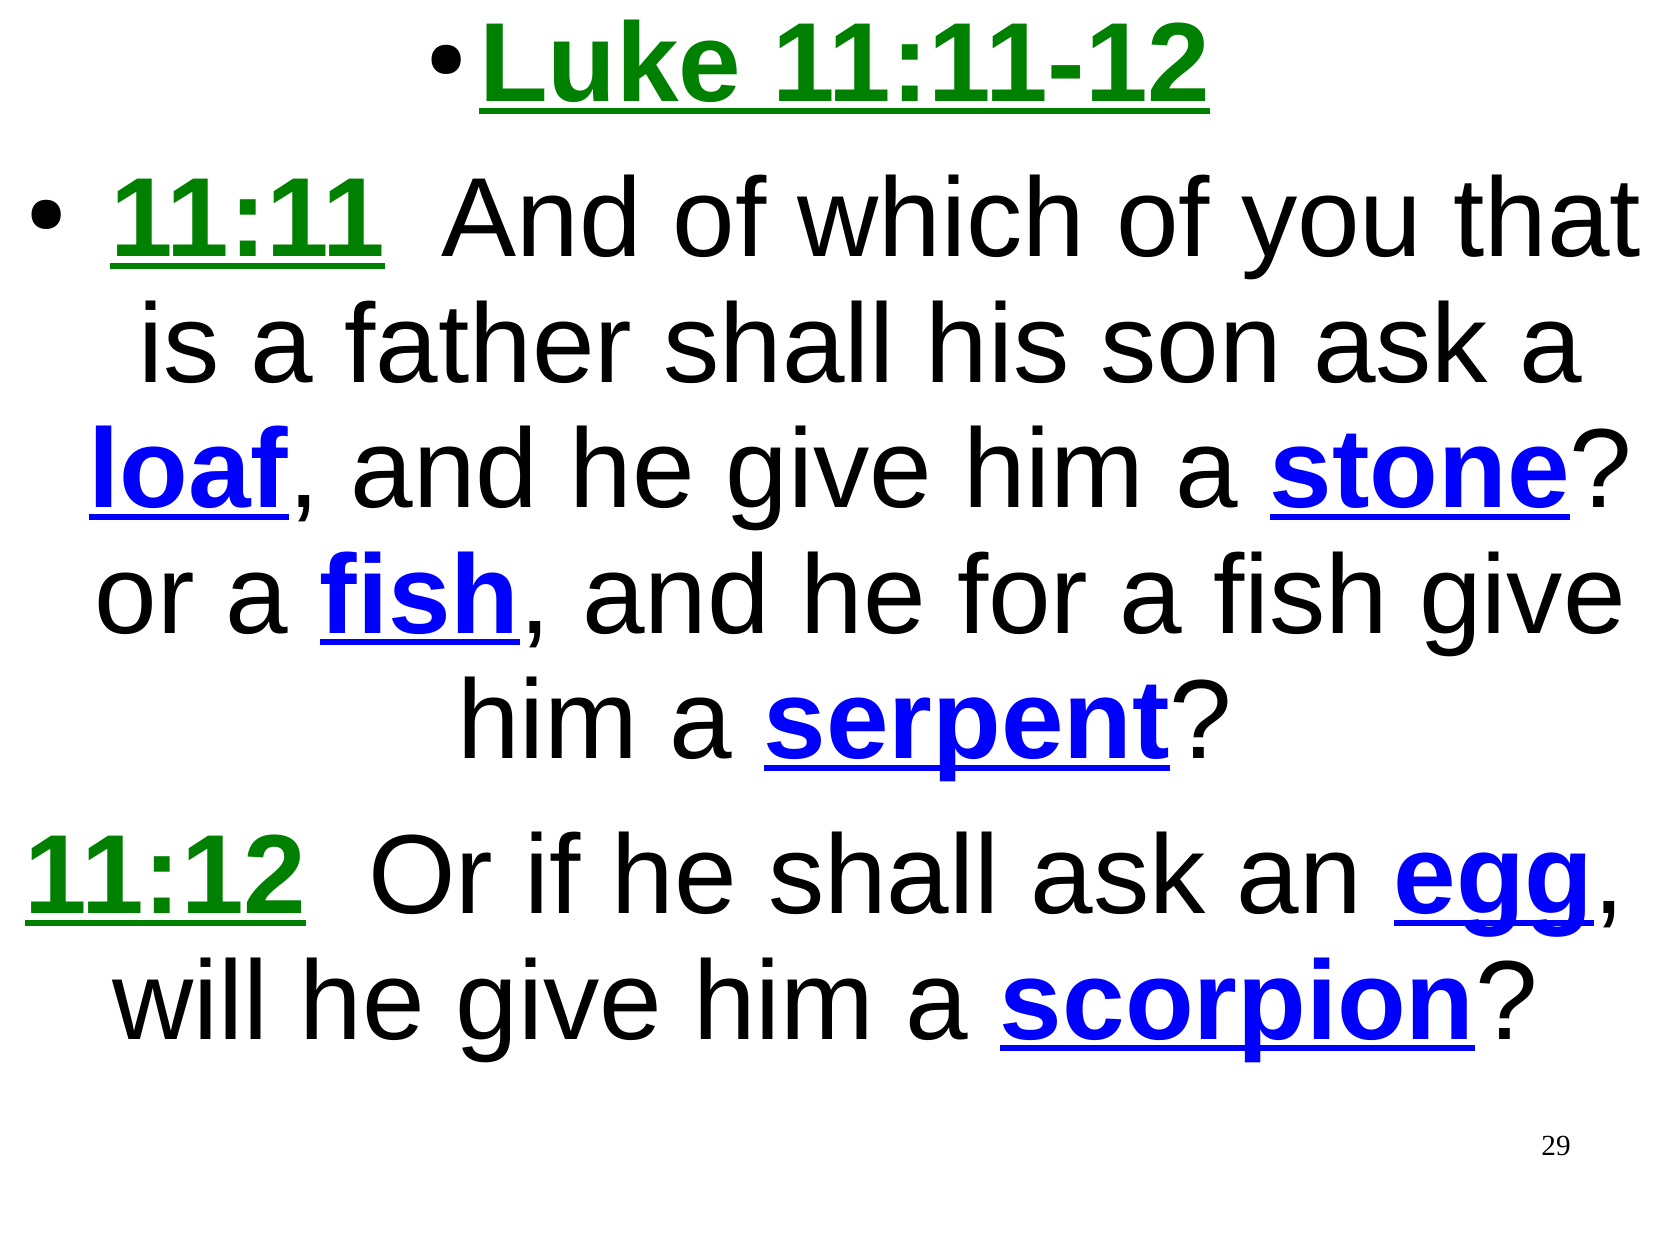

# Luke 11:11-12
 11:11  And of which of you that is a father shall his son ask a loaf, and he give him a stone? or a fish, and he for a fish give him a serpent?
11:12  Or if he shall ask an egg, will he give him a scorpion?
29